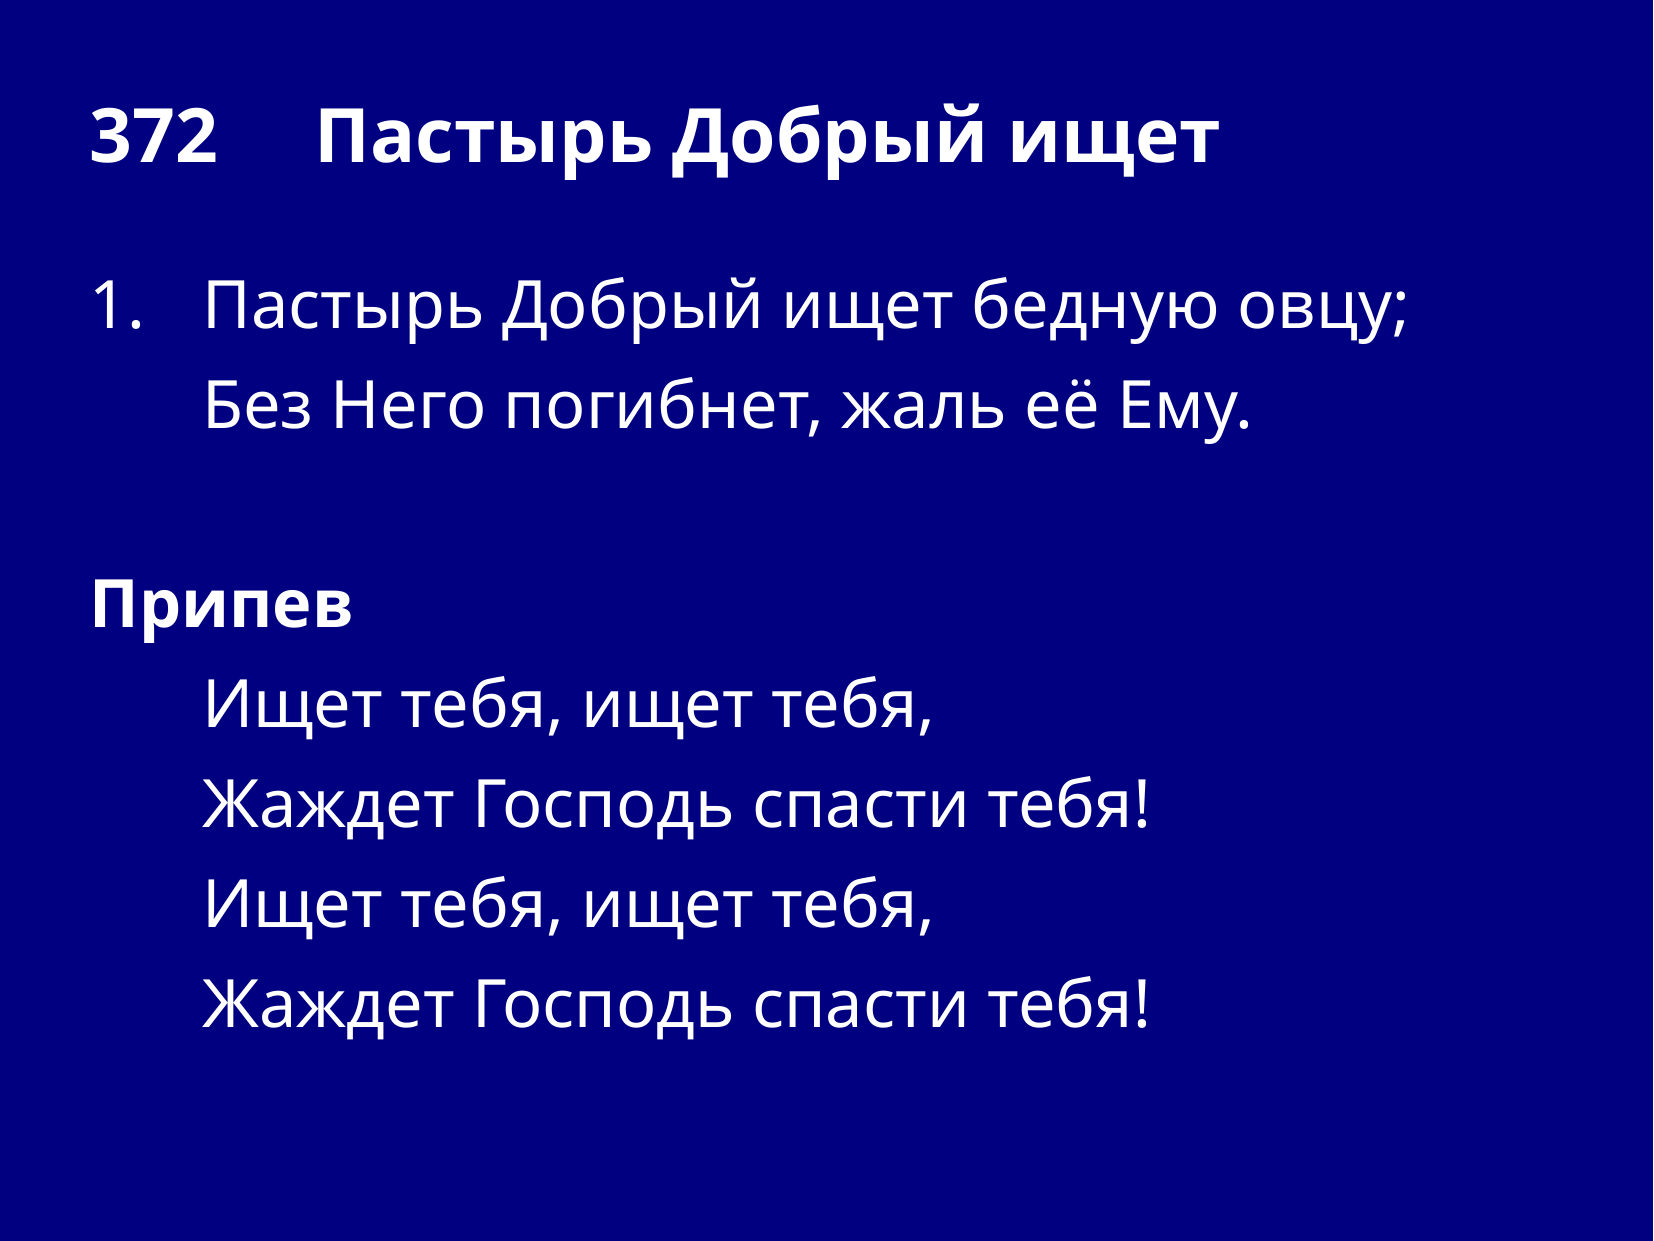

372	Пастырь Добрый ищет
1.	Пастырь Добрый ищет бедную овцу;
	Без Него погибнет, жаль её Ему.
Припев
	Ищет тебя, ищет тебя,
	Жаждет Господь спасти тебя!
	Ищет тебя, ищет тебя,
	Жаждет Господь спасти тебя!